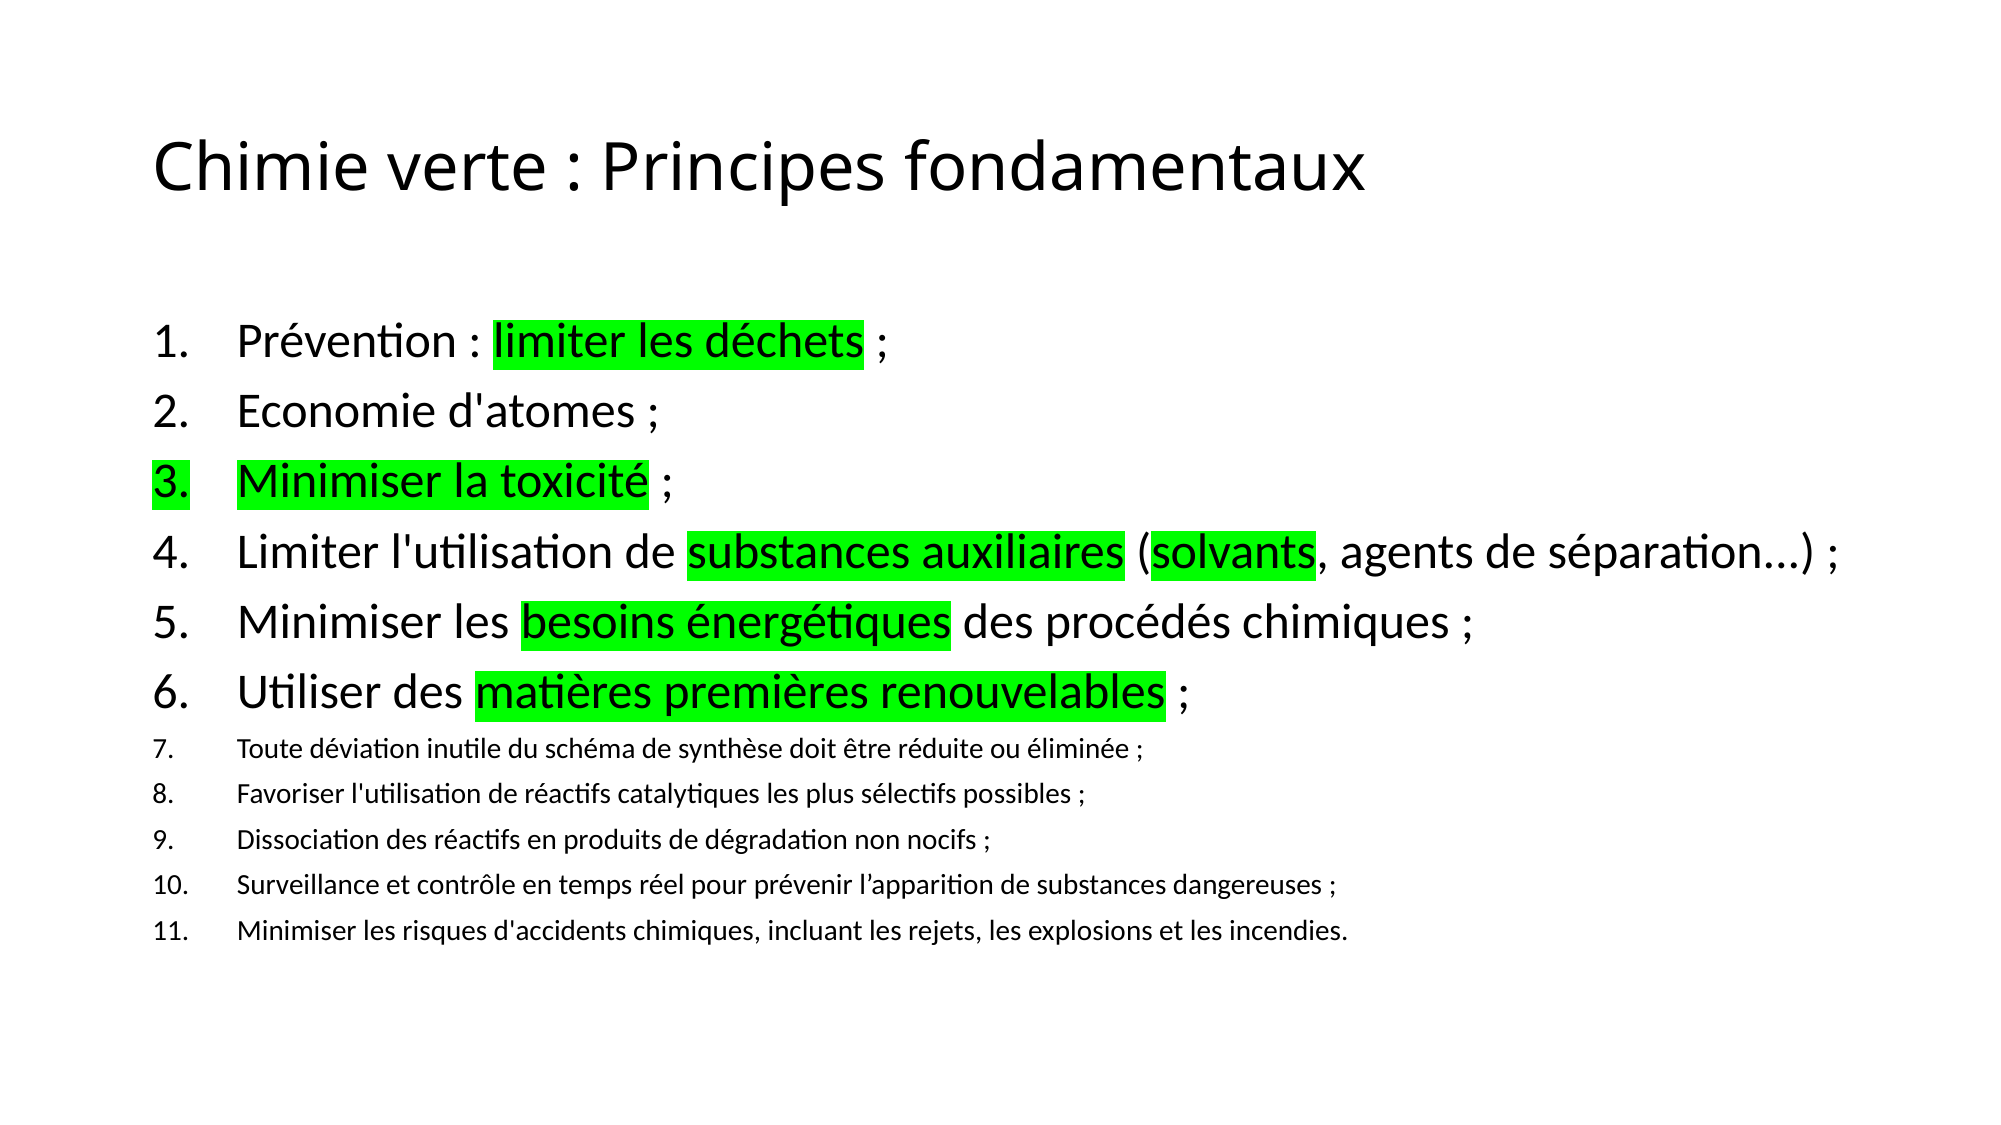

# Chimie verte : Principes fondamentaux
Prévention : limiter les déchets ;
Economie d'atomes ;
Minimiser la toxicité ;
Limiter l'utilisation de substances auxiliaires (solvants, agents de séparation...) ;
Minimiser les besoins énergétiques des procédés chimiques ;
Utiliser des matières premières renouvelables ;
Toute déviation inutile du schéma de synthèse doit être réduite ou éliminée ;
Favoriser l'utilisation de réactifs catalytiques les plus sélectifs possibles ;
Dissociation des réactifs en produits de dégradation non nocifs ;
Surveillance et contrôle en temps réel pour prévenir l’apparition de substances dangereuses ;
Minimiser les risques d'accidents chimiques, incluant les rejets, les explosions et les incendies.